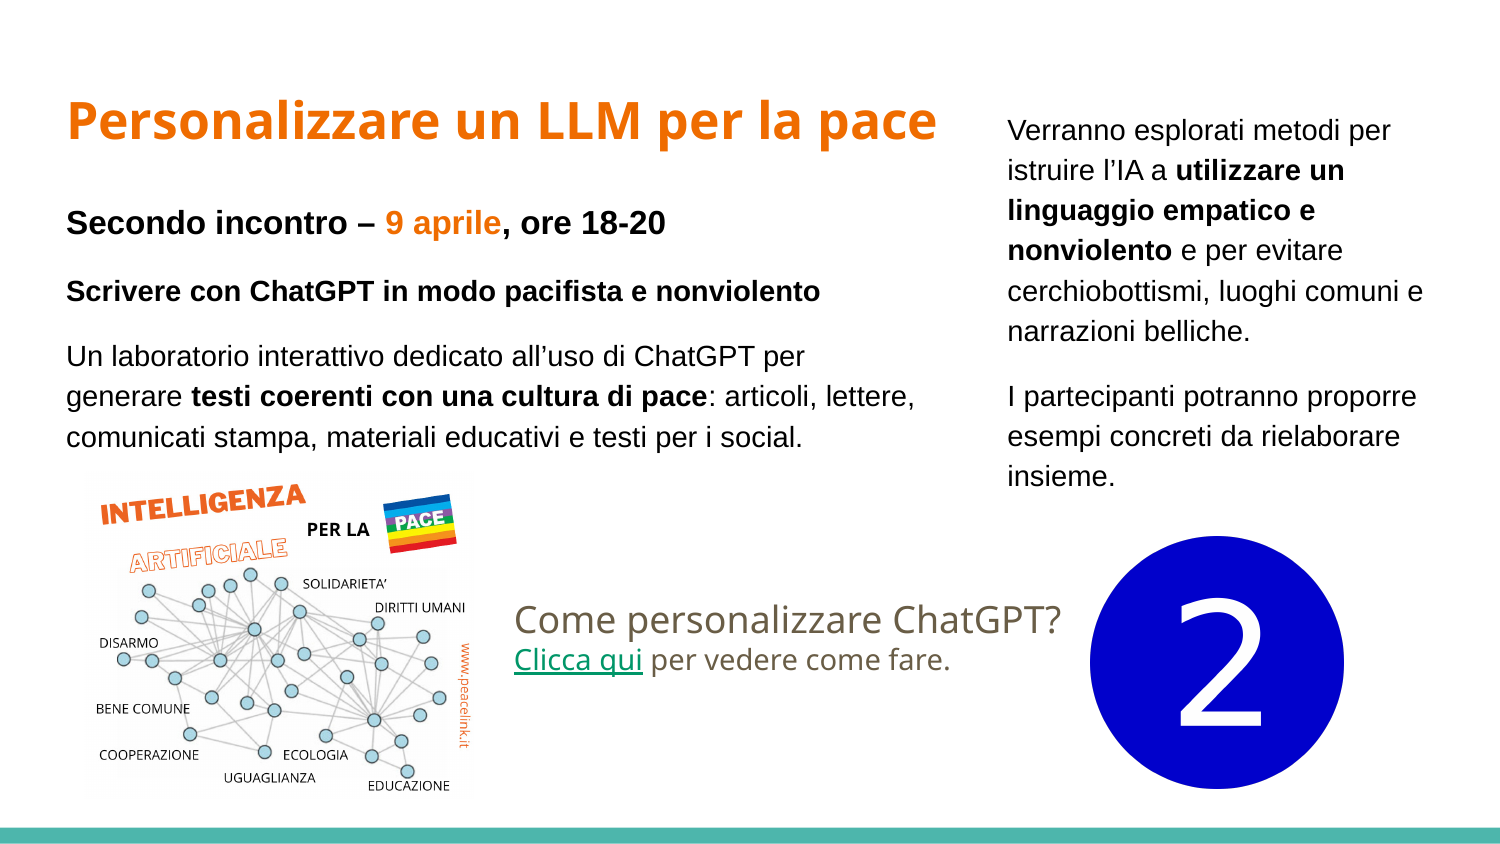

# Personalizzare un LLM per la pace
Verranno esplorati metodi per istruire l’IA a utilizzare un linguaggio empatico e nonviolento e per evitare cerchiobottismi, luoghi comuni e narrazioni belliche.
I partecipanti potranno proporre esempi concreti da rielaborare insieme.
Secondo incontro – 9 aprile, ore 18-20
Scrivere con ChatGPT in modo pacifista e nonviolento
Un laboratorio interattivo dedicato all’uso di ChatGPT per generare testi coerenti con una cultura di pace: articoli, lettere, comunicati stampa, materiali educativi e testi per i social.
Come personalizzare ChatGPT?
Clicca qui per vedere come fare.